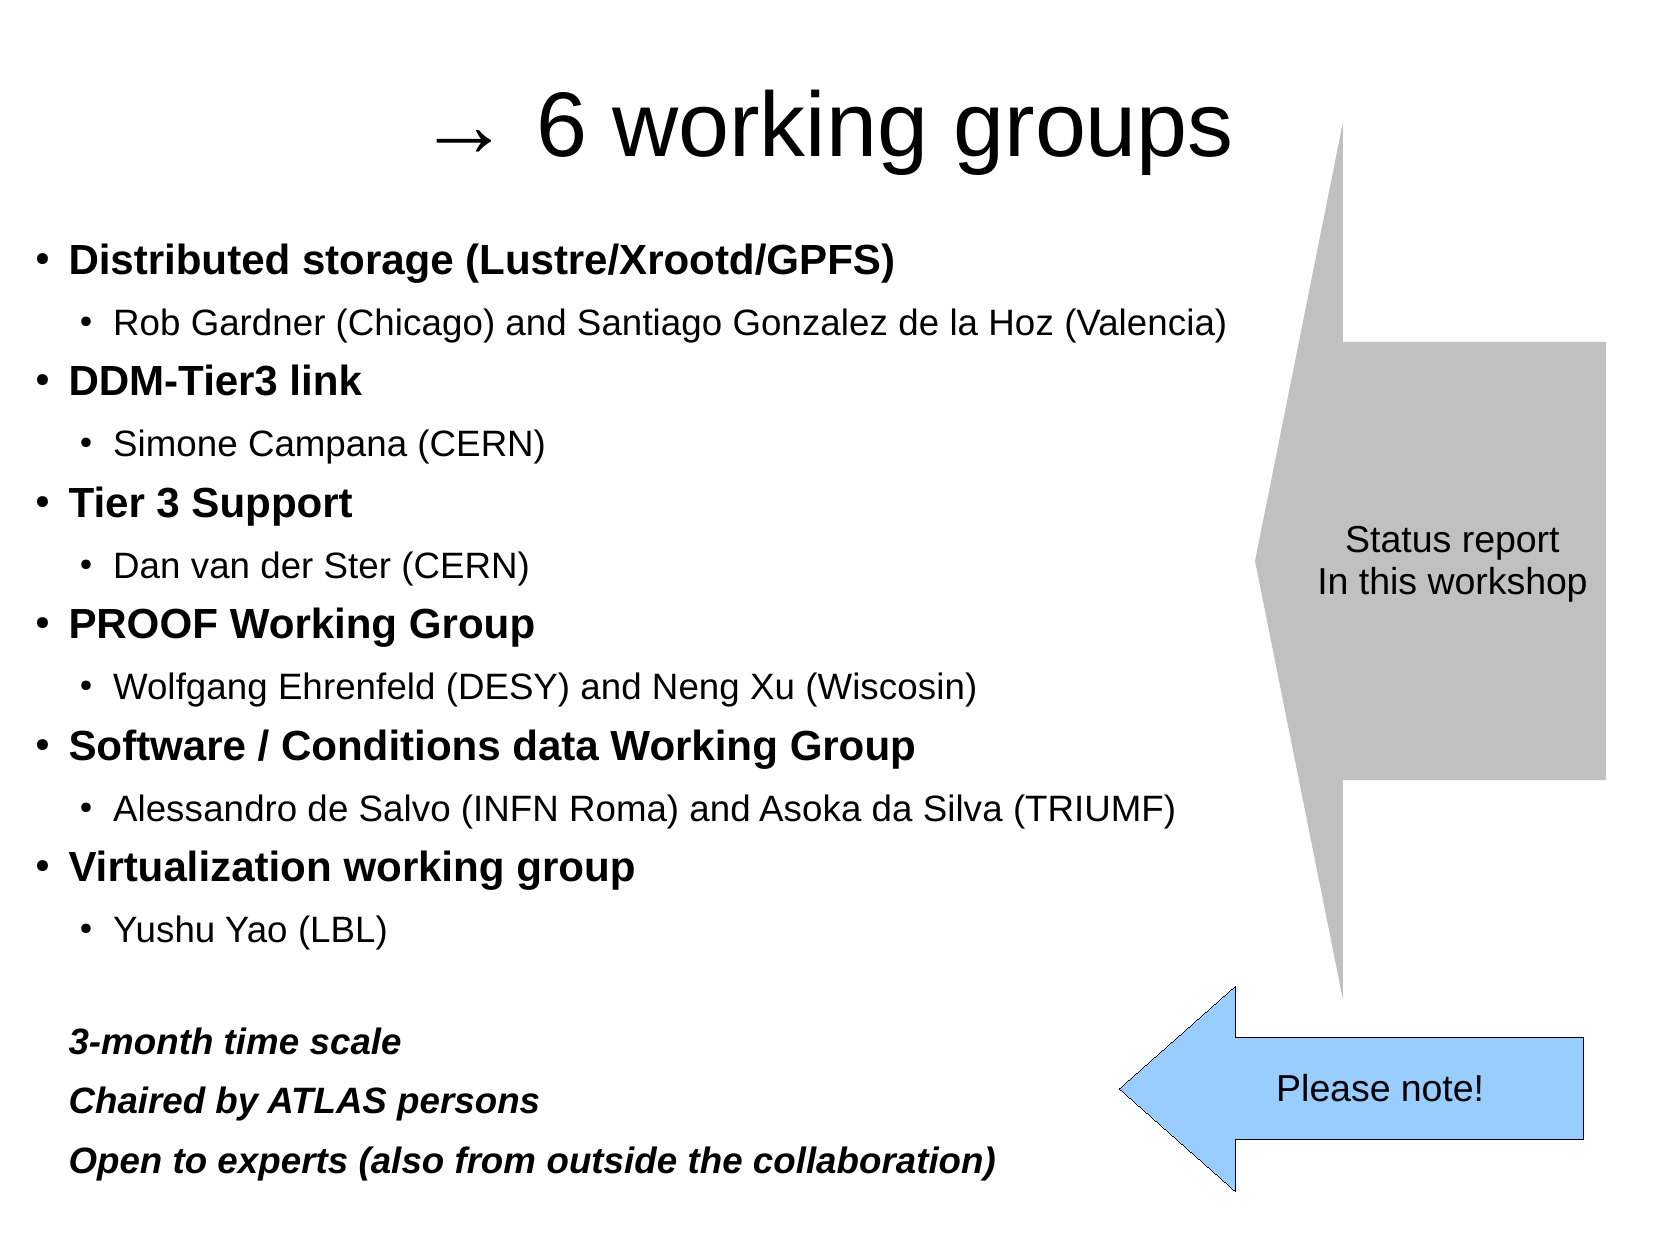

# → 6 working groups
Status report
In this workshop
Distributed storage (Lustre/Xrootd/GPFS)
Rob Gardner (Chicago) and Santiago Gonzalez de la Hoz (Valencia)
DDM-Tier3 link
Simone Campana (CERN)
Tier 3 Support
Dan van der Ster (CERN)
PROOF Working Group
Wolfgang Ehrenfeld (DESY) and Neng Xu (Wiscosin)
Software / Conditions data Working Group
Alessandro de Salvo (INFN Roma) and Asoka da Silva (TRIUMF)
Virtualization working group
Yushu Yao (LBL)
3-month time scale
Chaired by ATLAS persons
Open to experts (also from outside the collaboration)
Please note!